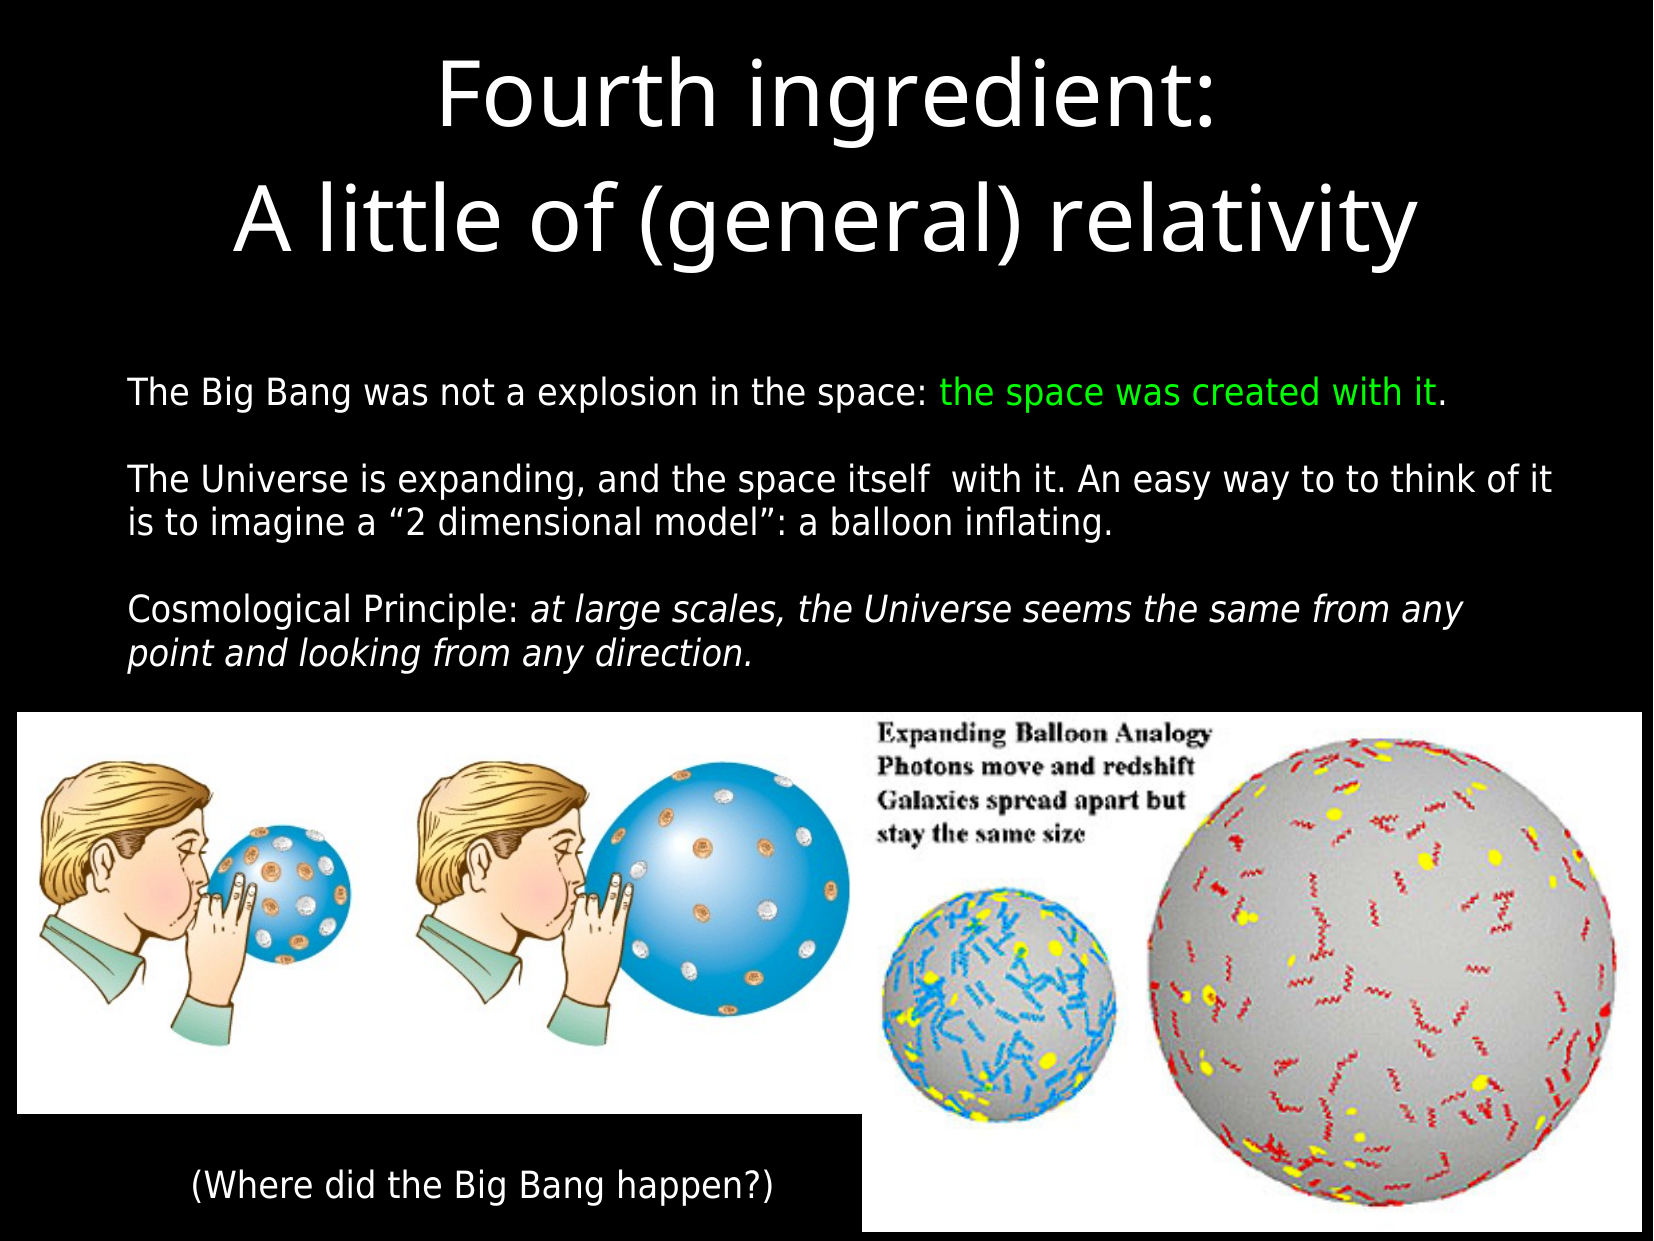

# Fourth ingredient: A little of (general) relativity
The Big Bang was not a explosion in the space: the space was created with it.
The Universe is expanding, and the space itself with it. An easy way to to think of it is to imagine a “2 dimensional model”: a balloon inflating.
Cosmological Principle: at large scales, the Universe seems the same from any point and looking from any direction.
(Where did the Big Bang happen?)